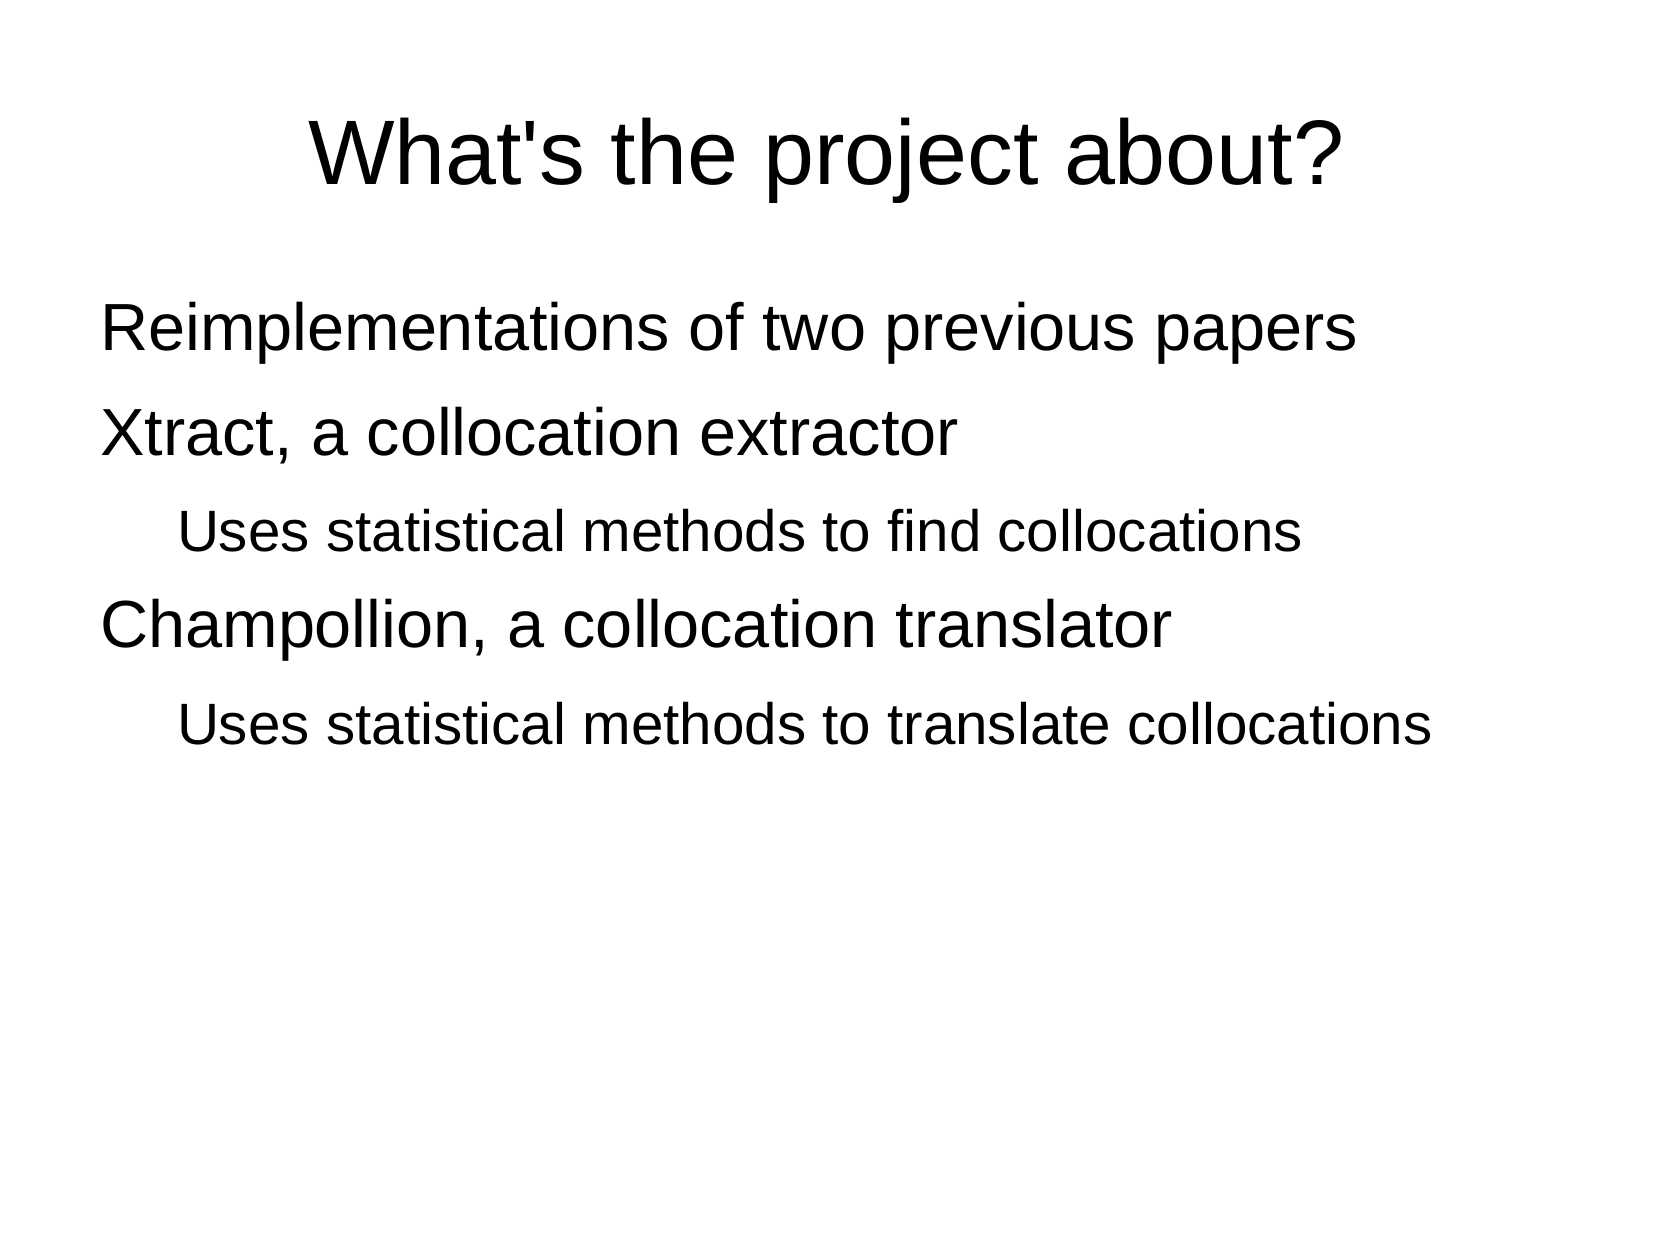

# What's the project about?
Reimplementations of two previous papers
Xtract, a collocation extractor
Uses statistical methods to find collocations
Champollion, a collocation translator
Uses statistical methods to translate collocations